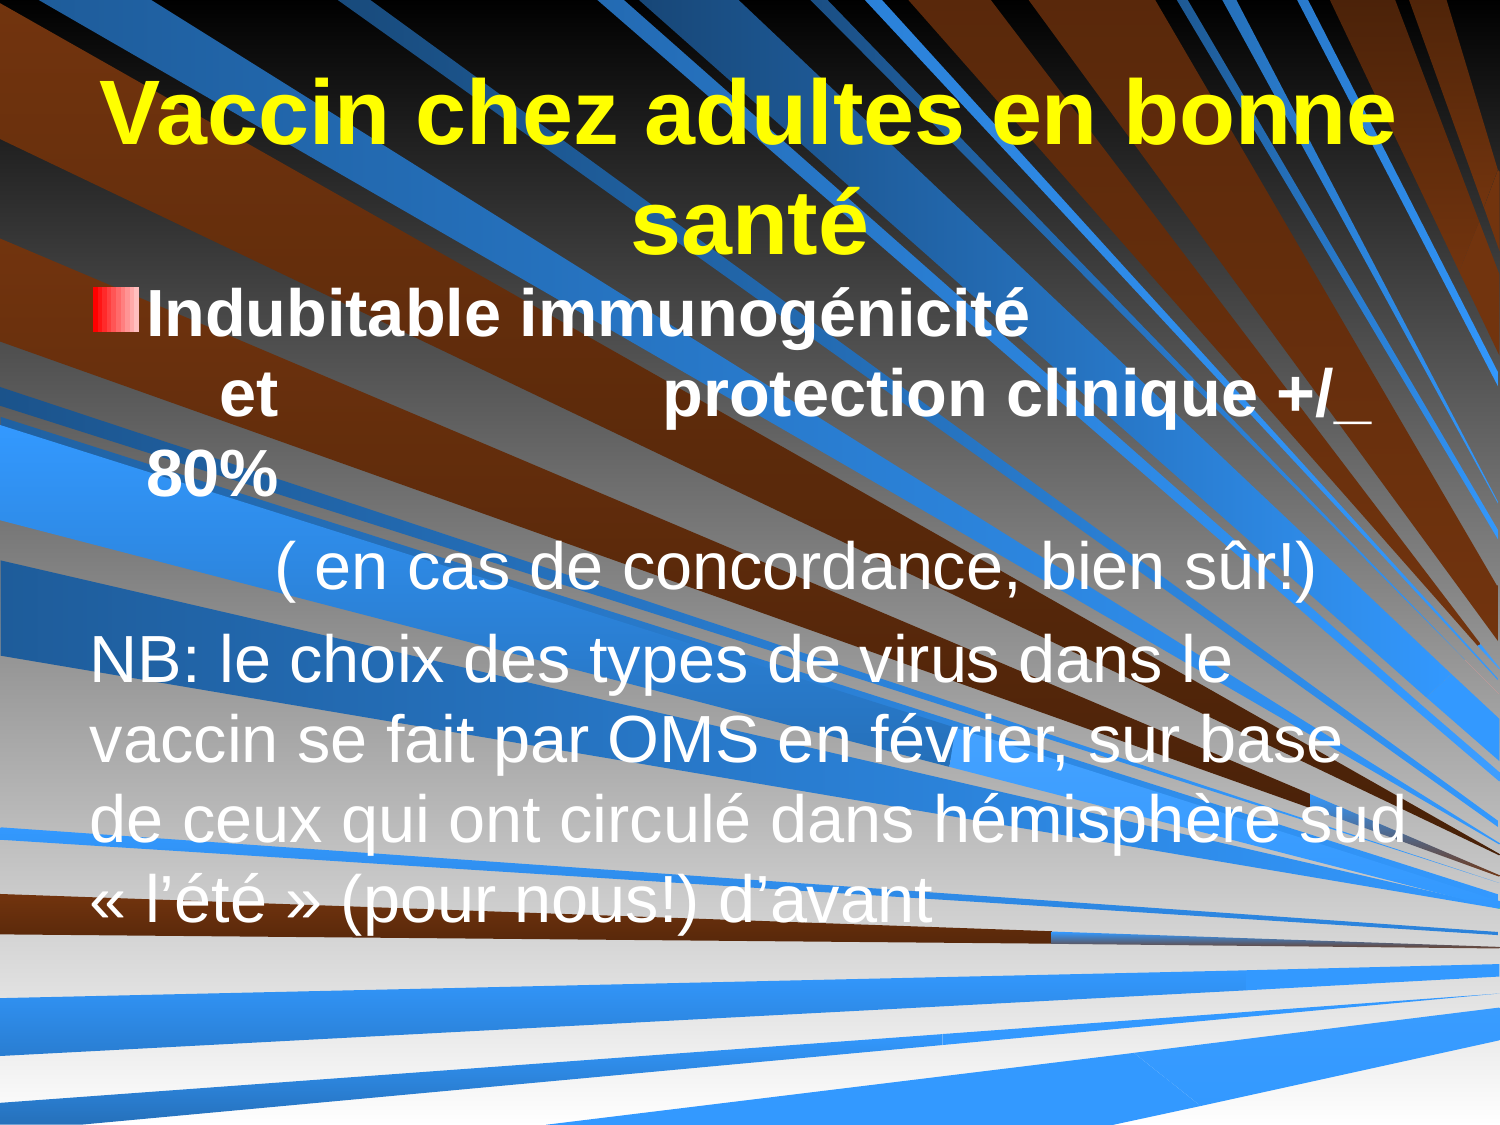

# Vaccin chez adultes en bonne santé
Indubitable immunogénicité 						et	 					protection clinique +/_ 80%
		 ( en cas de concordance, bien sûr!)
NB: le choix des types de virus dans le vaccin se fait par OMS en février, sur base de ceux qui ont circulé dans hémisphère sud « l’été » (pour nous!) d’avant